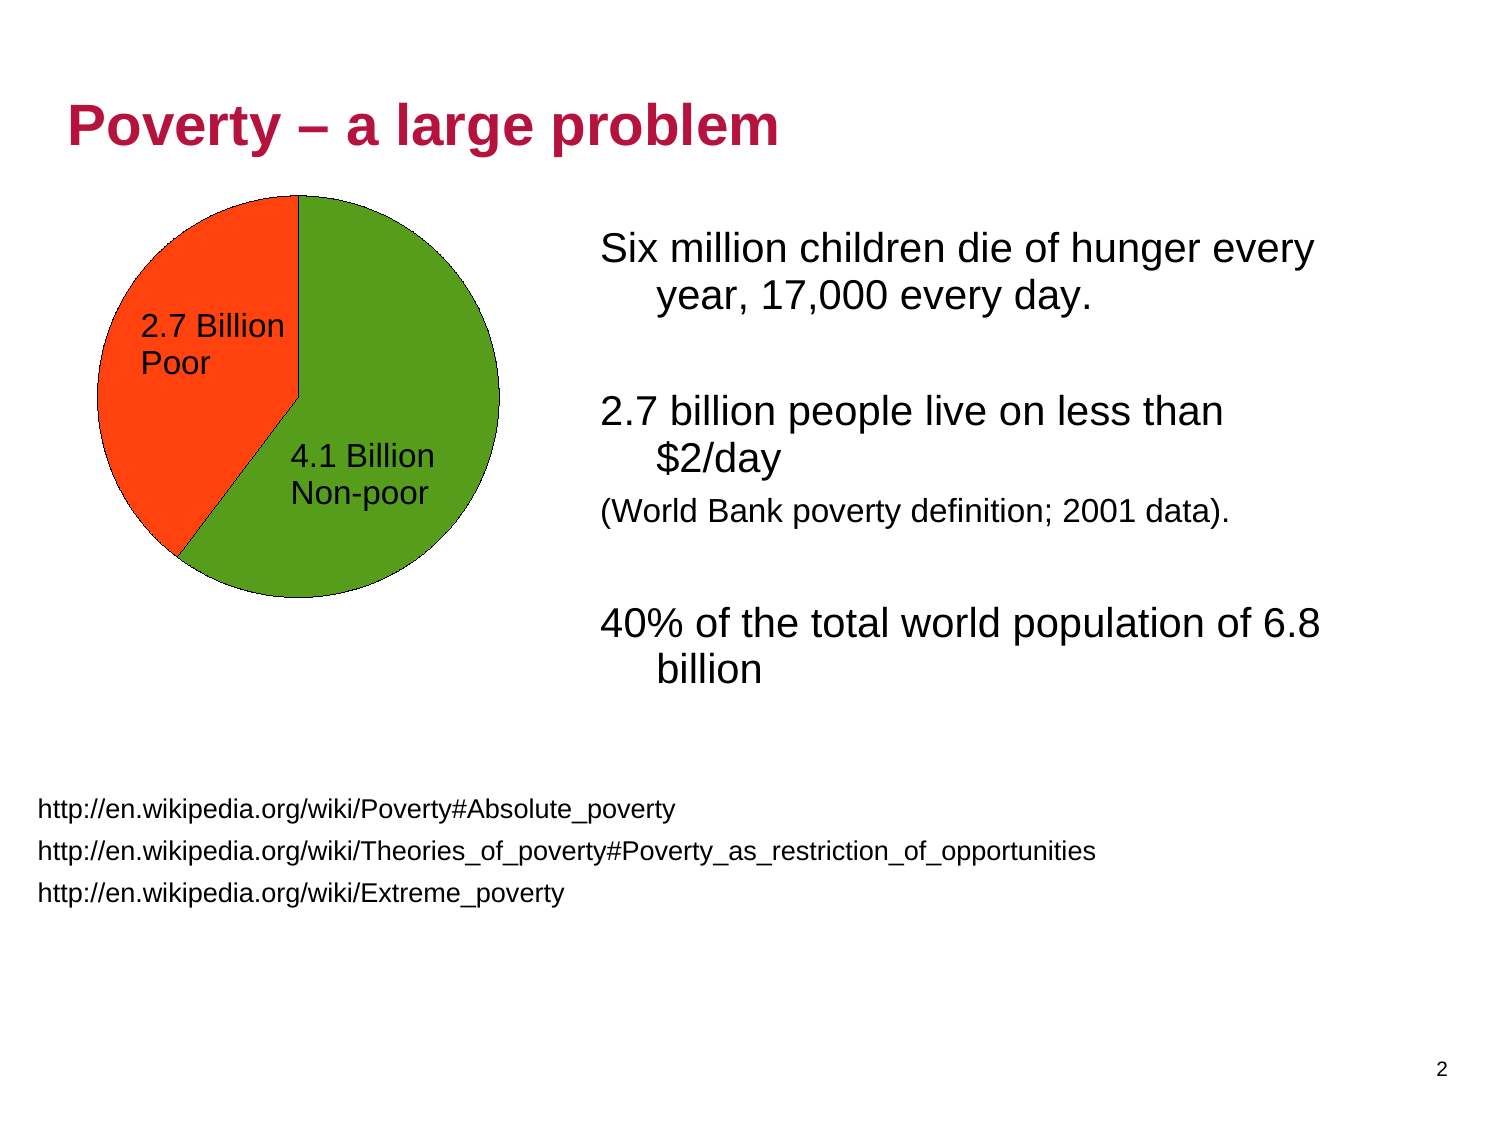

# Poverty – a large problem
### Chart
| Category | Column A |
|---|---|
| Poor | 2.7 |
| Non-poor | 4.1 |Six million children die of hunger every year, 17,000 every day.
2.7 billion people live on less than $2/day
(World Bank poverty definition; 2001 data).
40% of the total world population of 6.8 billion
2.7 Billion
Poor
4.1 Billion
Non-poor
http://en.wikipedia.org/wiki/Poverty#Absolute_poverty
http://en.wikipedia.org/wiki/Theories_of_poverty#Poverty_as_restriction_of_opportunities
http://en.wikipedia.org/wiki/Extreme_poverty
2